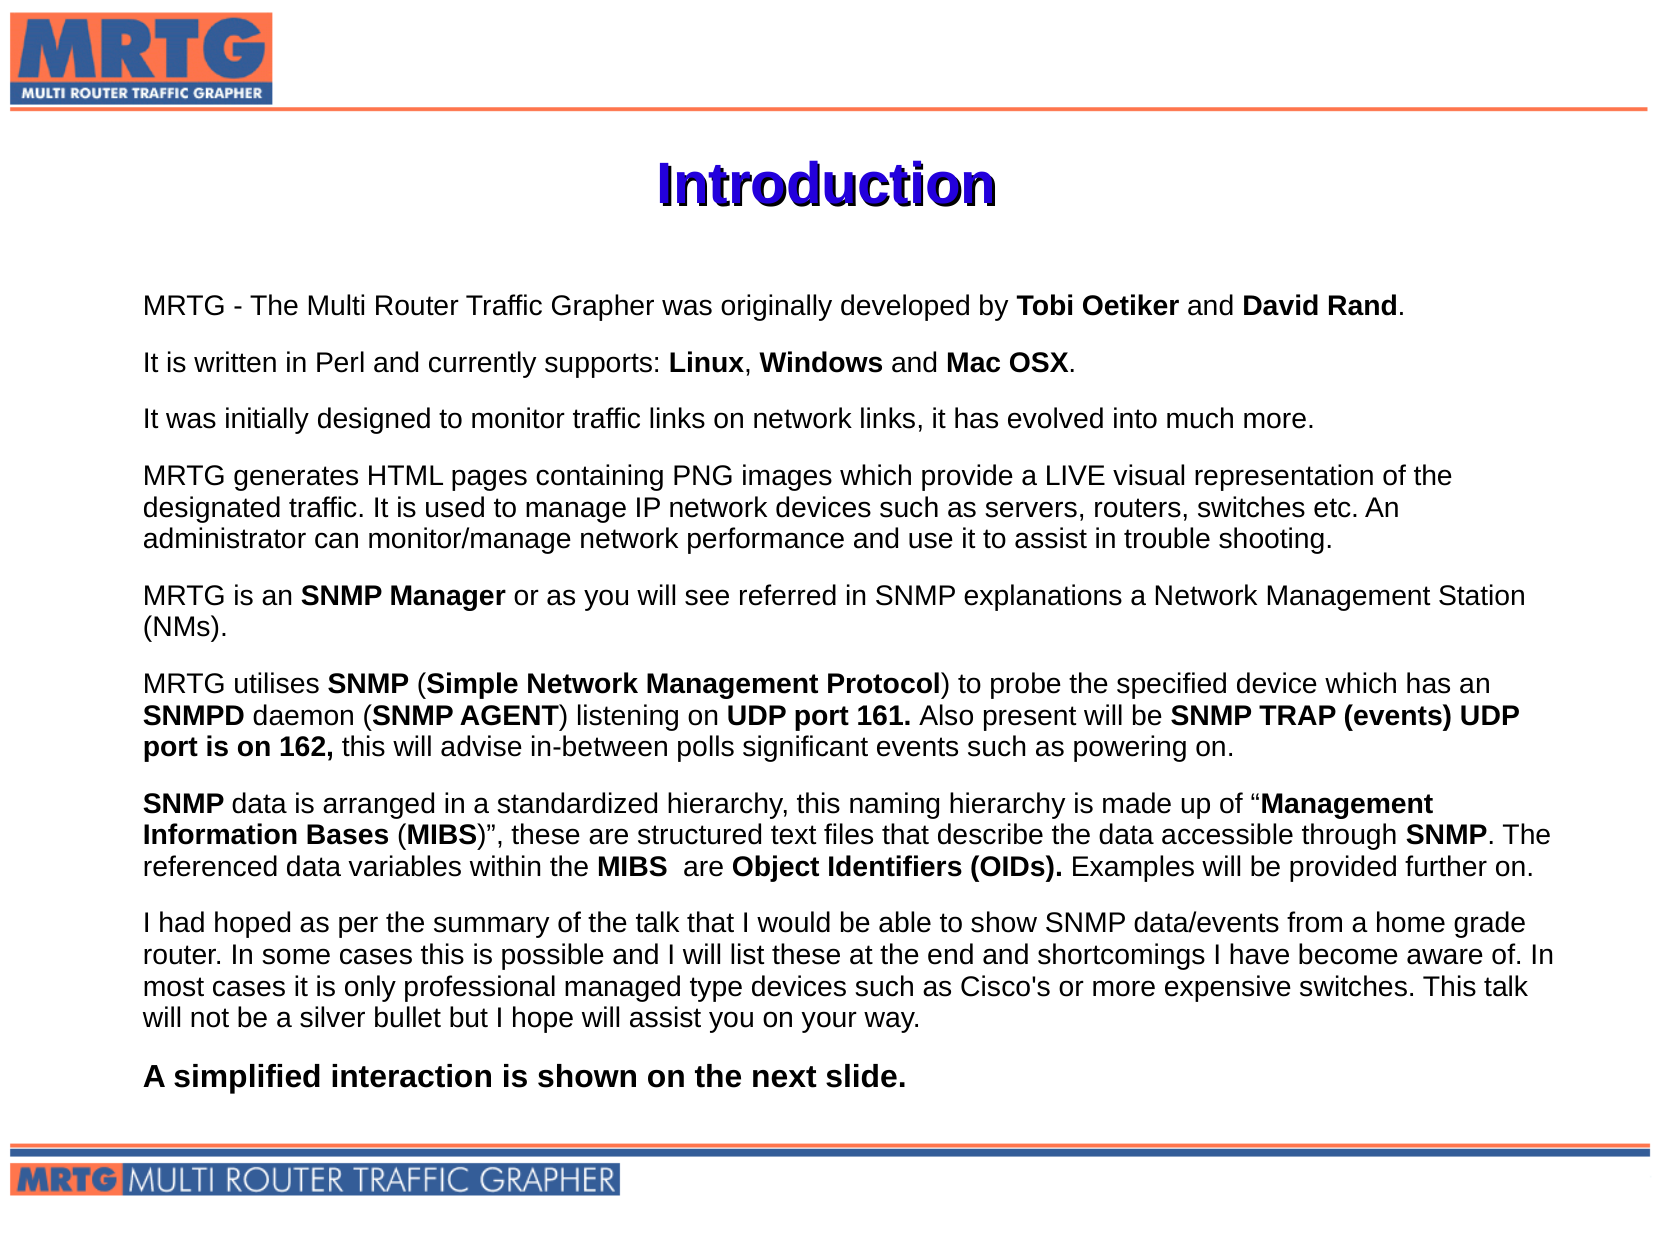

# Introduction
MRTG - The Multi Router Traffic Grapher was originally developed by Tobi Oetiker and David Rand.
It is written in Perl and currently supports: Linux, Windows and Mac OSX.
It was initially designed to monitor traffic links on network links, it has evolved into much more.
MRTG generates HTML pages containing PNG images which provide a LIVE visual representation of the designated traffic. It is used to manage IP network devices such as servers, routers, switches etc. An administrator can monitor/manage network performance and use it to assist in trouble shooting.
MRTG is an SNMP Manager or as you will see referred in SNMP explanations a Network Management Station (NMs).
MRTG utilises SNMP (Simple Network Management Protocol) to probe the specified device which has an SNMPD daemon (SNMP AGENT) listening on UDP port 161. Also present will be SNMP TRAP (events) UDP port is on 162, this will advise in-between polls significant events such as powering on.
SNMP data is arranged in a standardized hierarchy, this naming hierarchy is made up of “Management Information Bases (MIBS)”, these are structured text files that describe the data accessible through SNMP. The referenced data variables within the MIBS are Object Identifiers (OIDs). Examples will be provided further on.
I had hoped as per the summary of the talk that I would be able to show SNMP data/events from a home grade router. In some cases this is possible and I will list these at the end and shortcomings I have become aware of. In most cases it is only professional managed type devices such as Cisco's or more expensive switches. This talk will not be a silver bullet but I hope will assist you on your way.
A simplified interaction is shown on the next slide.